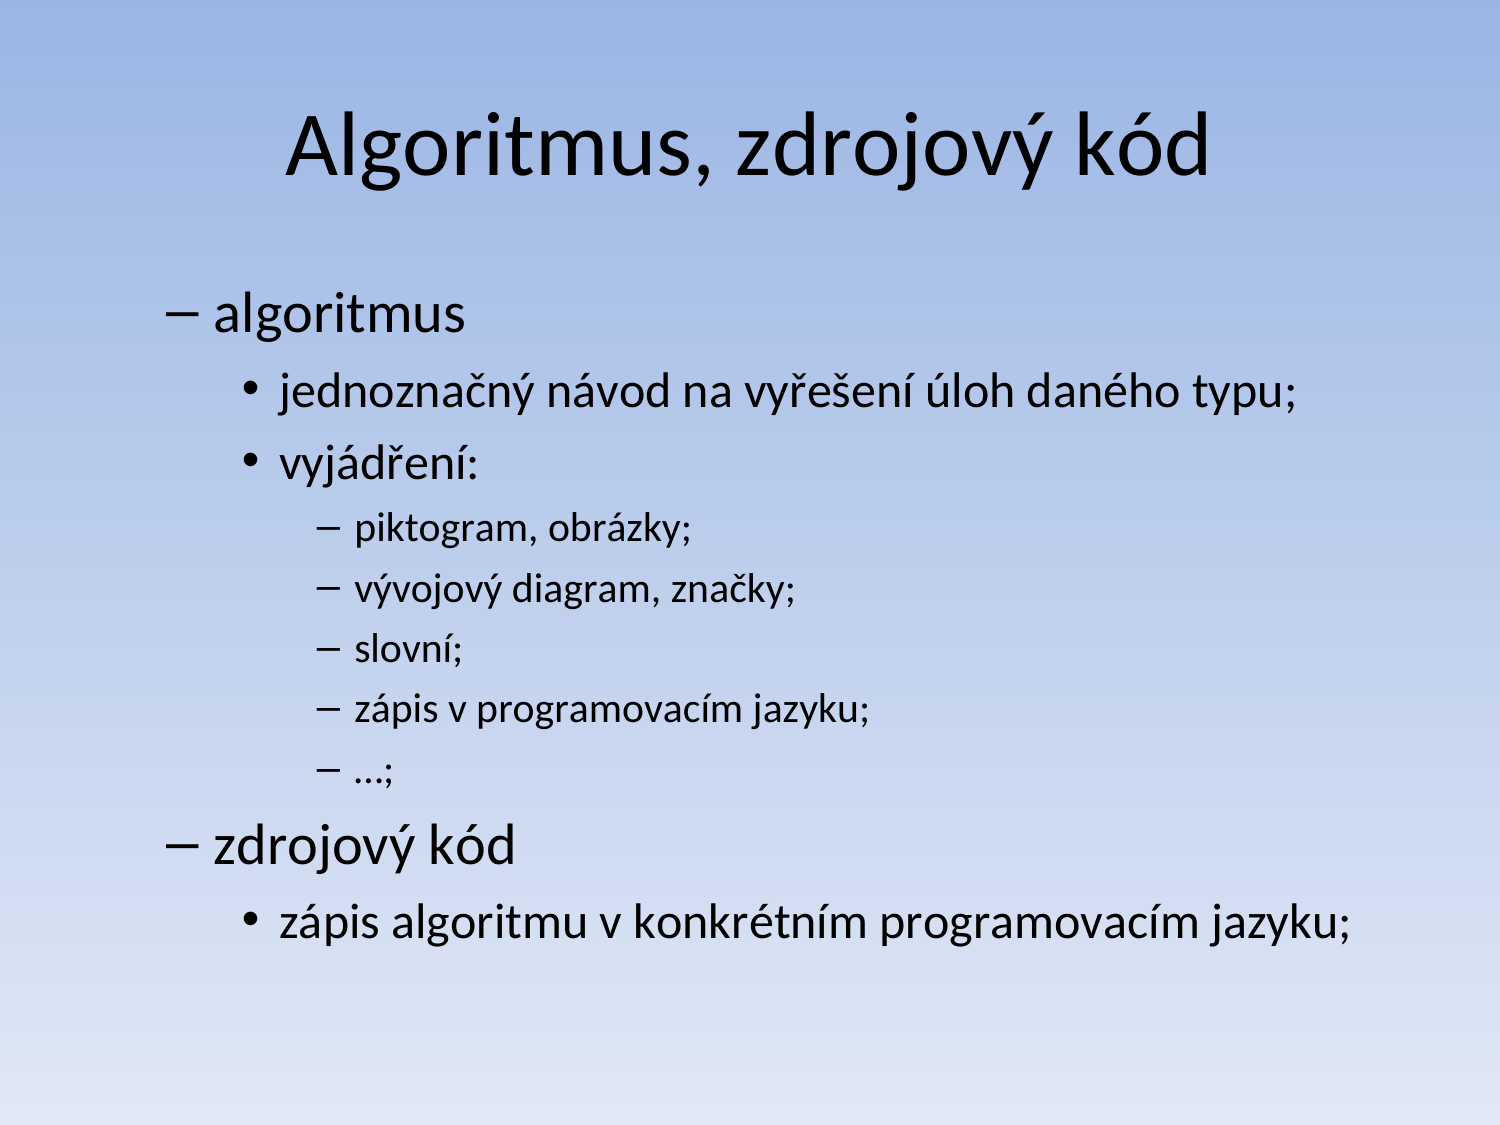

# Algoritmus, zdrojový kód
algoritmus
jednoznačný návod na vyřešení úloh daného typu;
vyjádření:
piktogram, obrázky;
vývojový diagram, značky;
slovní;
zápis v programovacím jazyku;
…;
zdrojový kód
zápis algoritmu v konkrétním programovacím jazyku;